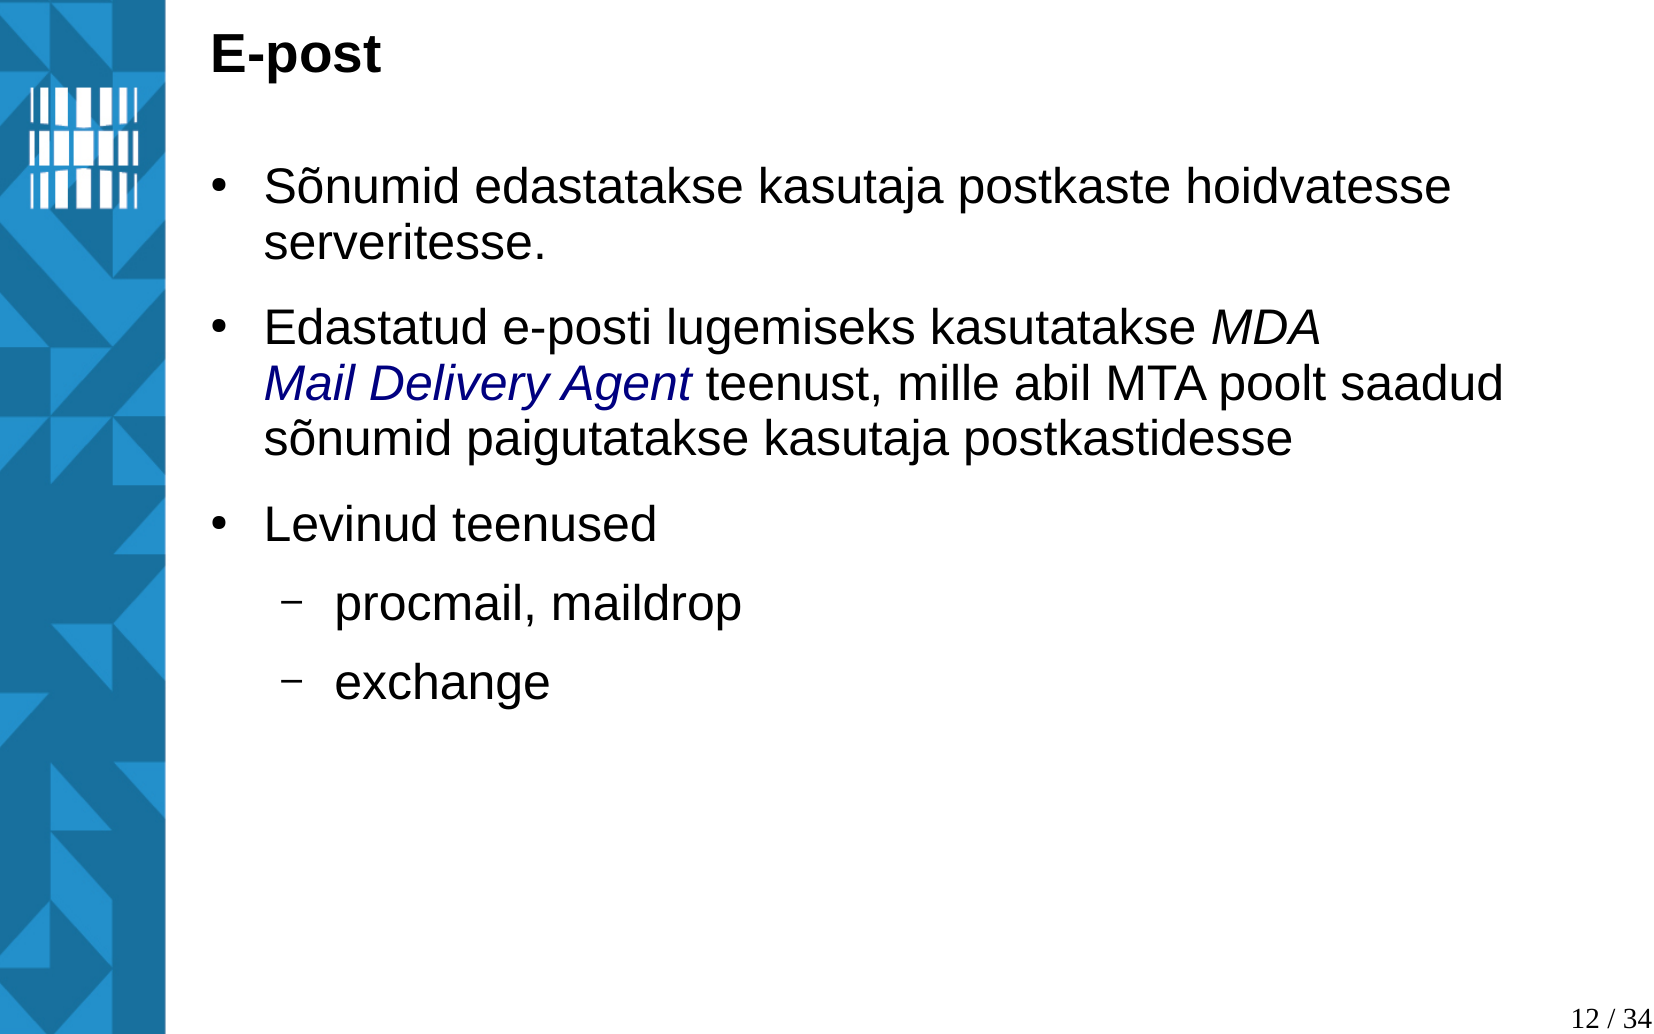

# E-post
Sõnumid edastatakse kasutaja postkaste hoidvatesse serveritesse.
Edastatud e-posti lugemiseks kasutatakse MDA Mail Delivery Agent teenust, mille abil MTA poolt saadud sõnumid paigutatakse kasutaja postkastidesse
Levinud teenused
procmail, maildrop
exchange
12